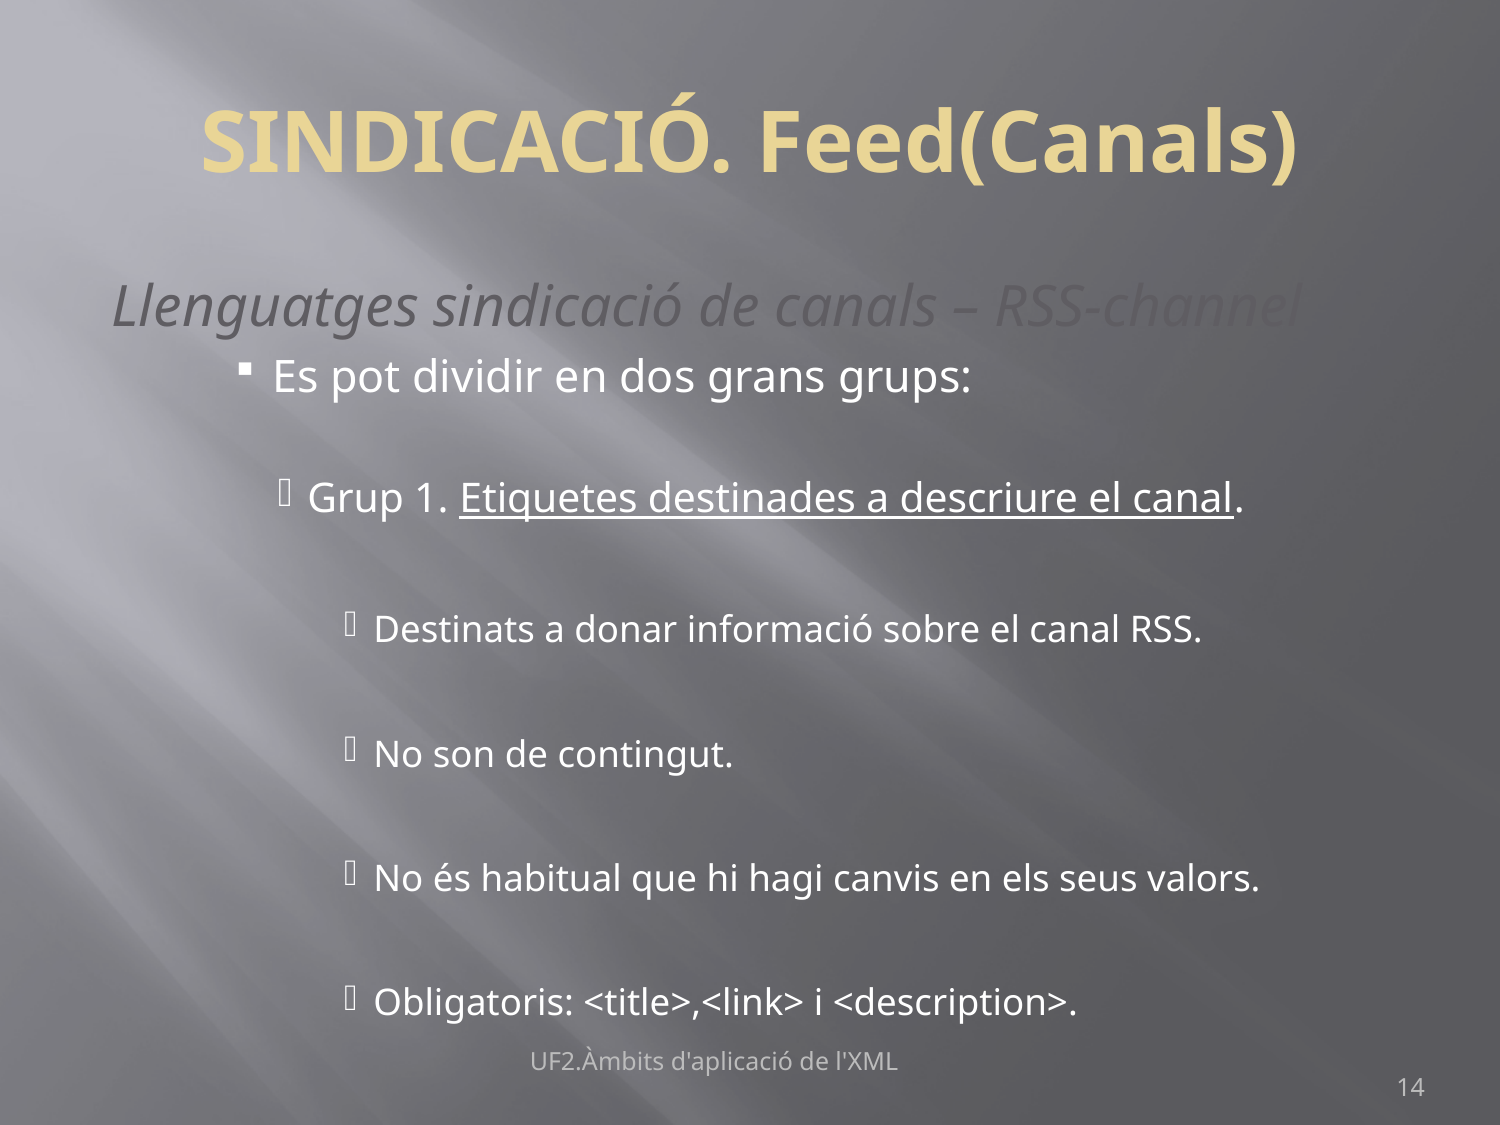

# SINDICACIÓ. Feed(Canals)
Llenguatges sindicació de canals – RSS-channel
Es pot dividir en dos grans grups:
Grup 1. Etiquetes destinades a descriure el canal.
Destinats a donar informació sobre el canal RSS.
No son de contingut.
No és habitual que hi hagi canvis en els seus valors.
Obligatoris: <title>,<link> i <description>.
UF2.Àmbits d'aplicació de l'XML